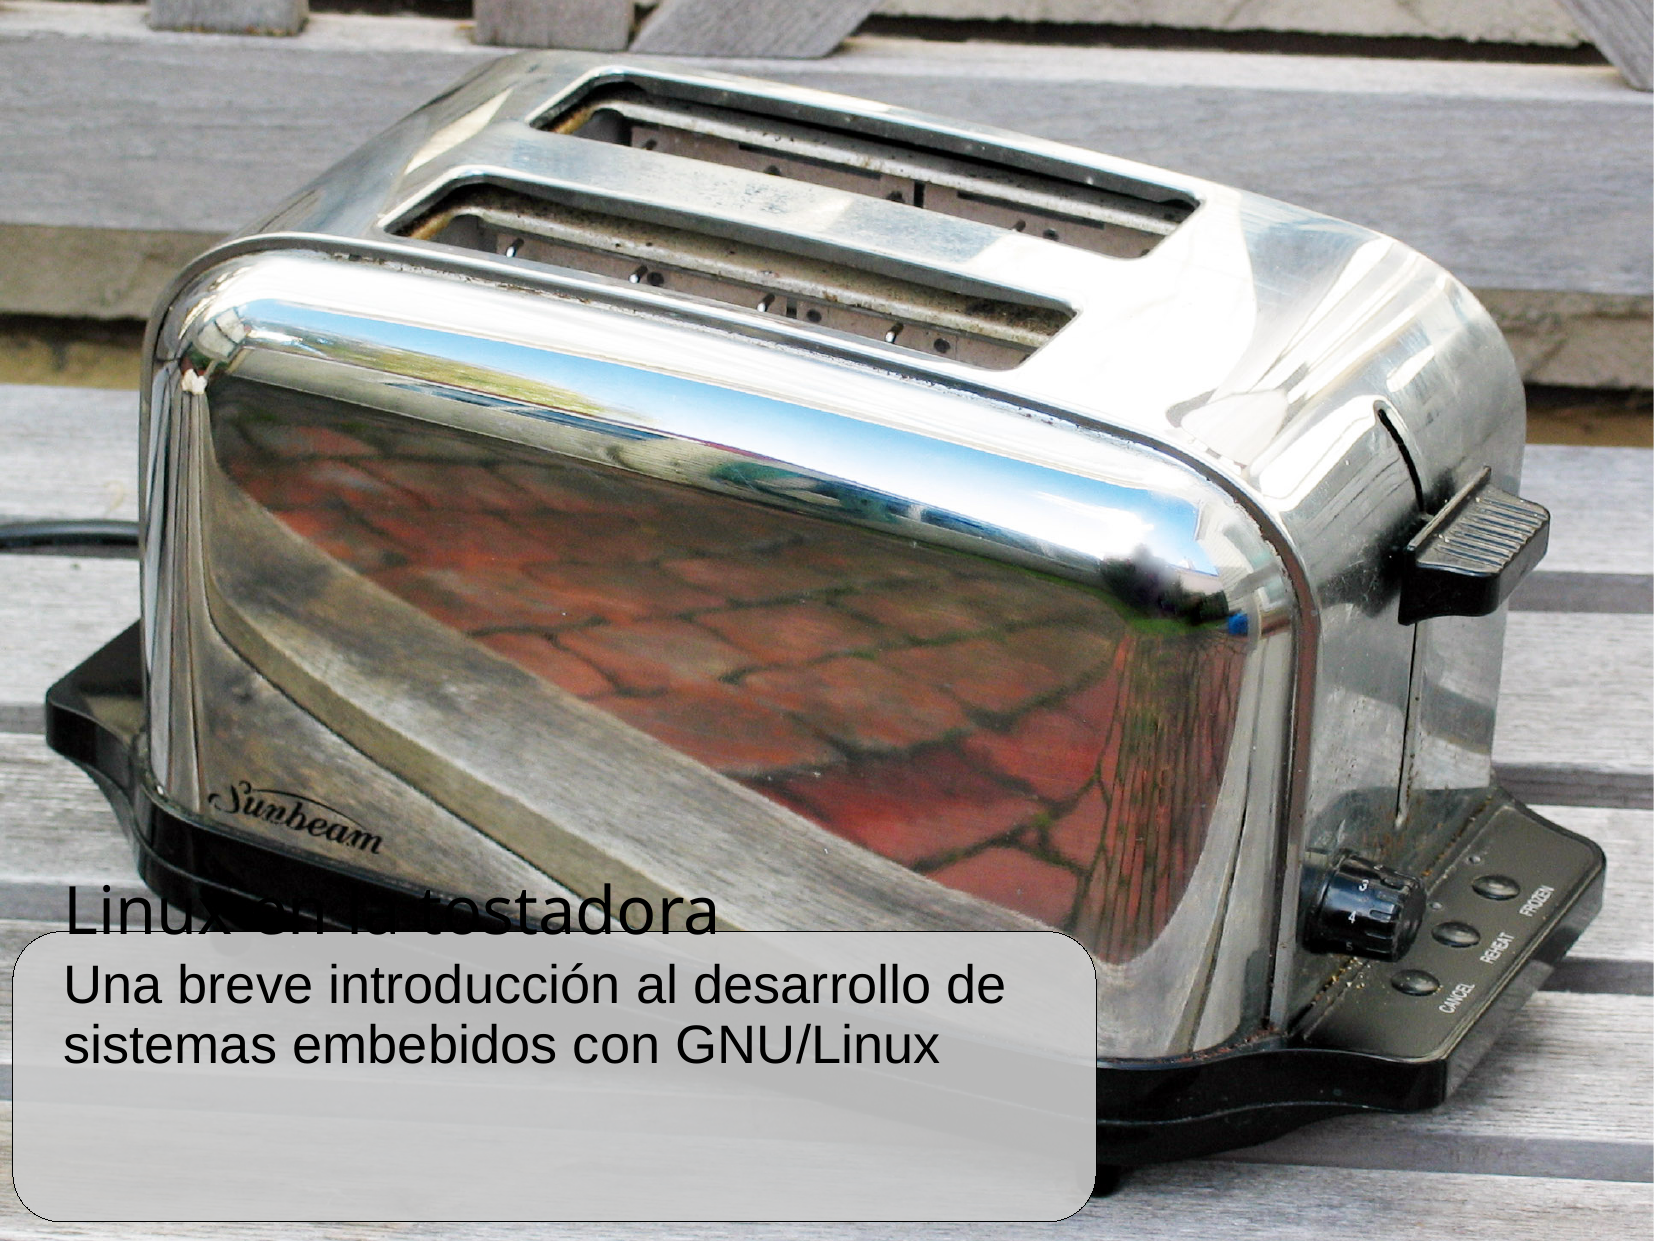

Linux en la tostadora
Una breve introducción al desarrollo de sistemas embebidos con GNU/Linux